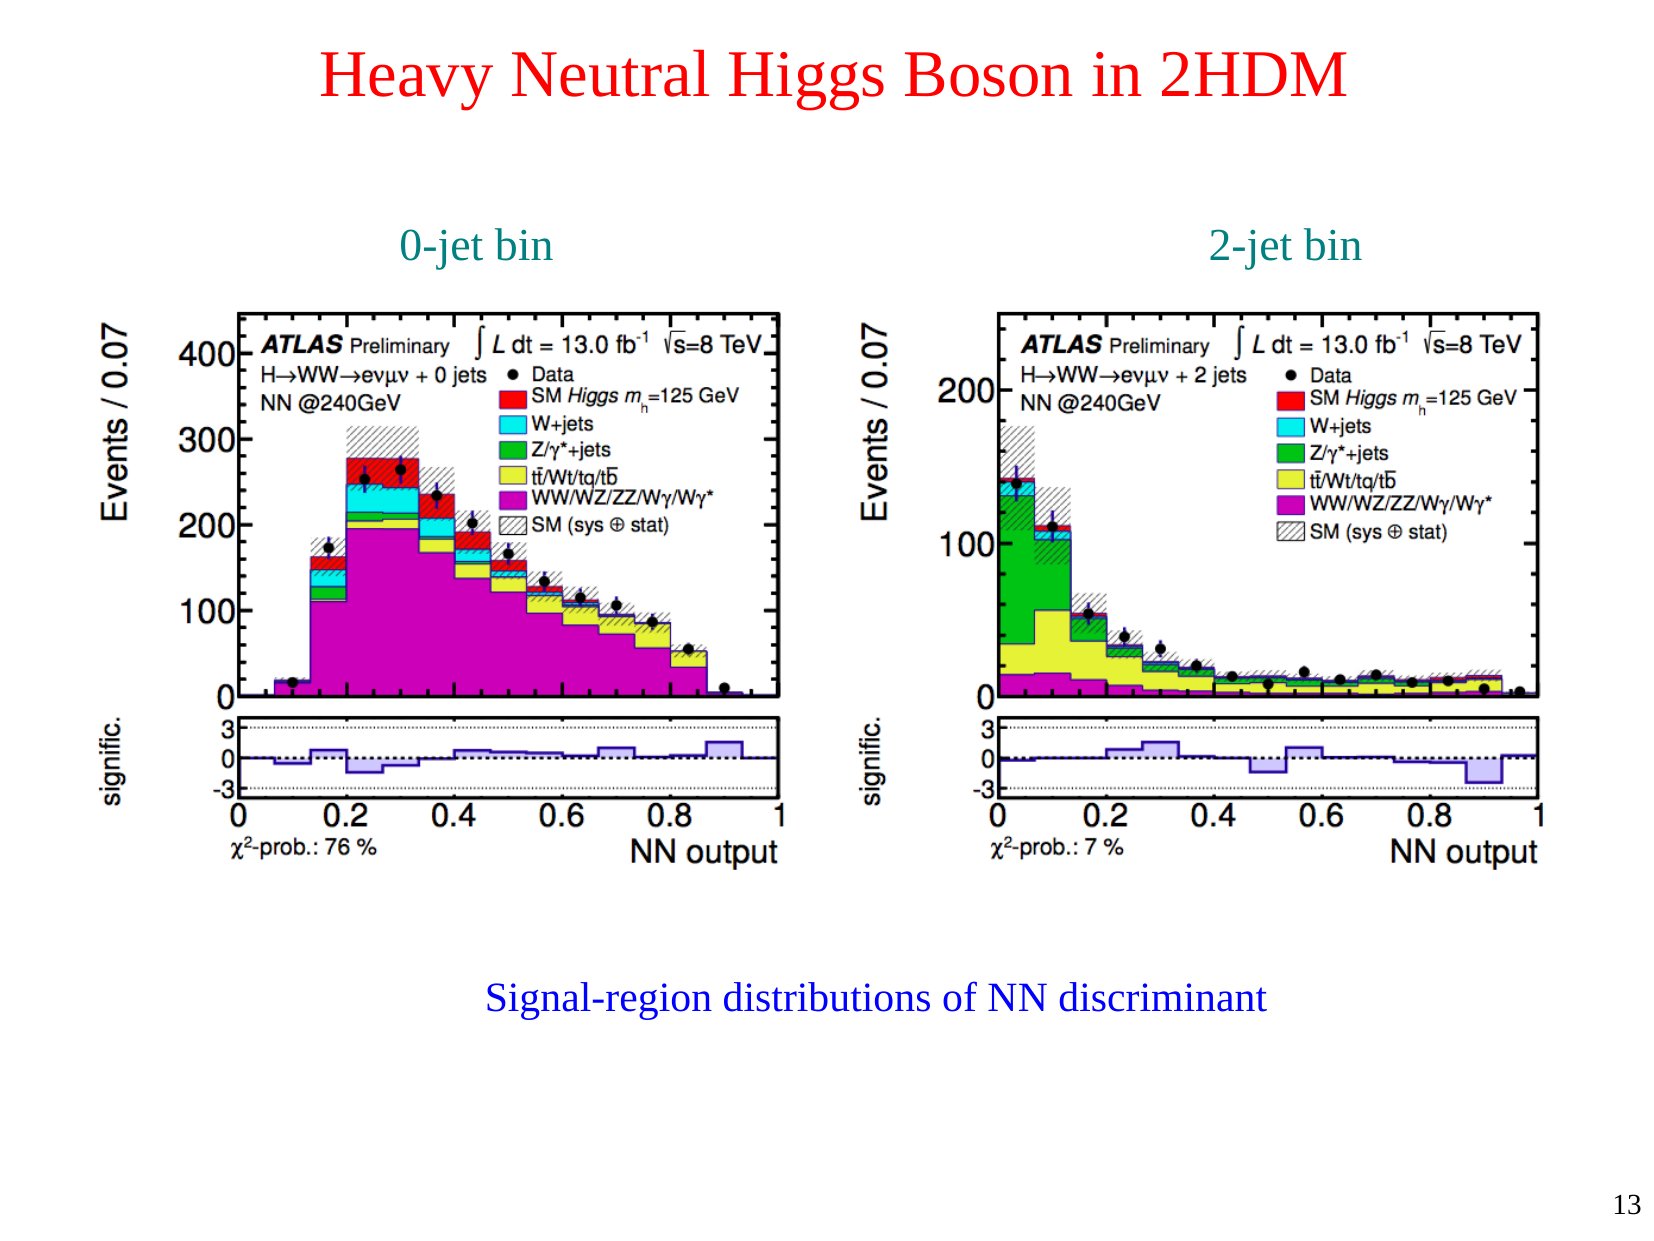

# Heavy Neutral Higgs Boson in 2HDM
0-jet bin
2-jet bin
Signal-region distributions of NN discriminant
13